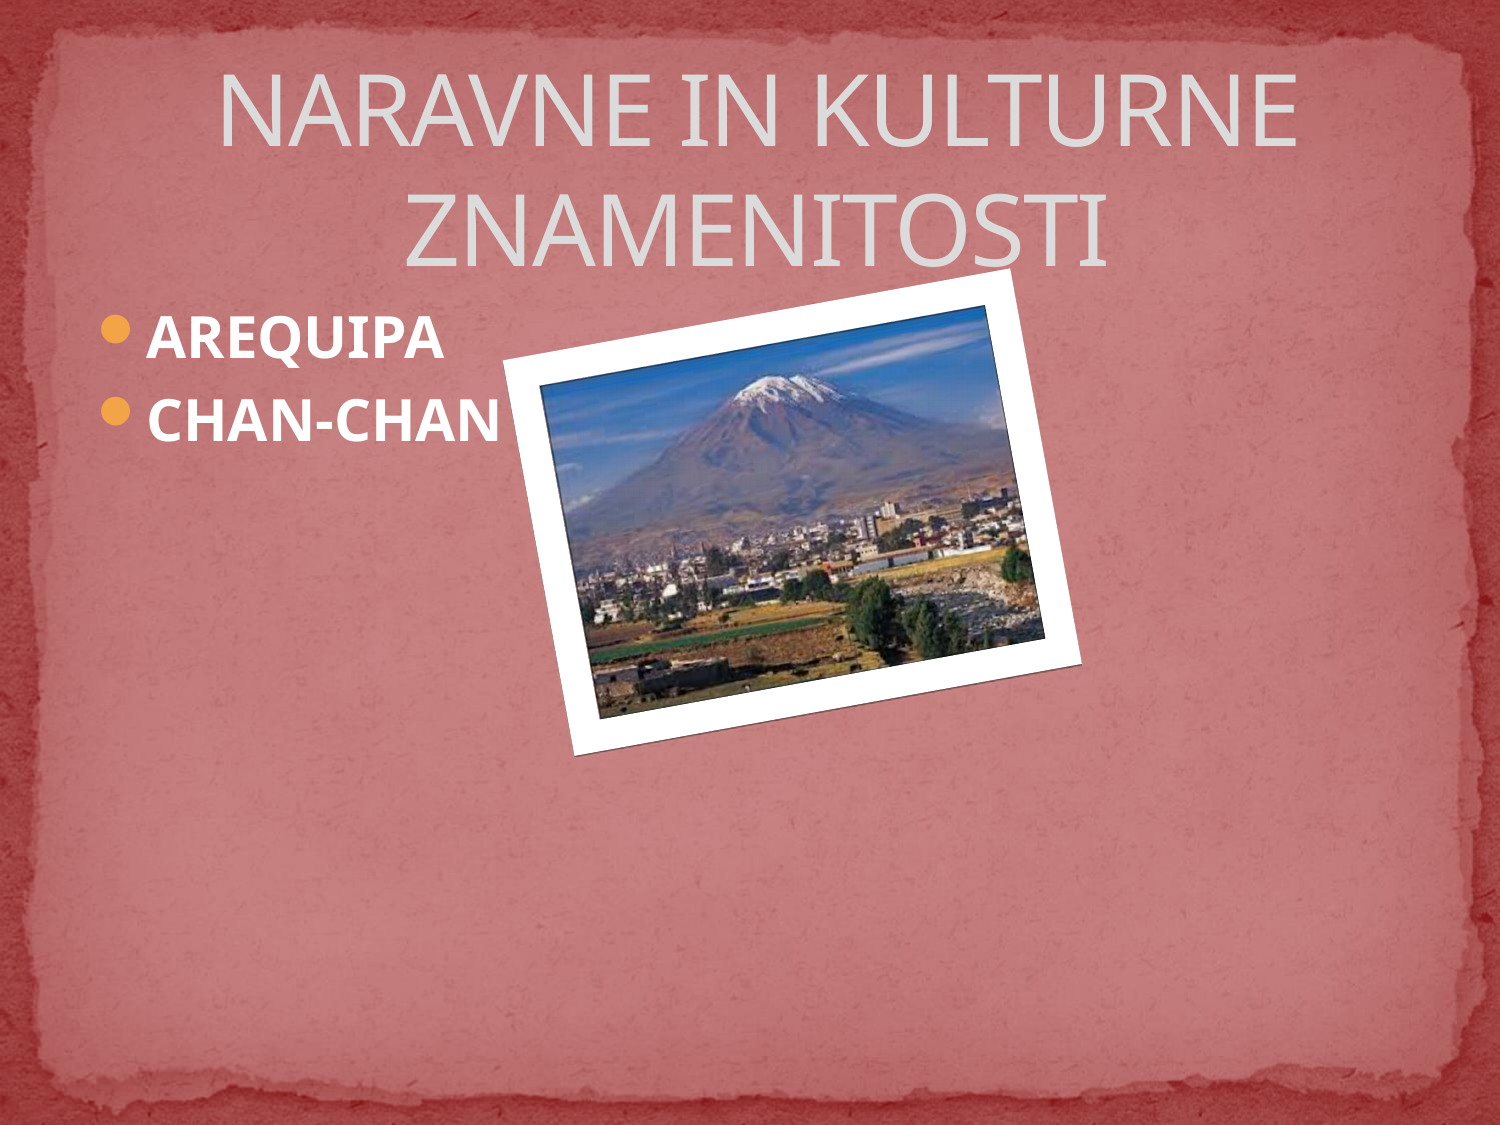

NARAVNE IN KULTURNE ZNAMENITOSTI
# AREQUIPA
CHAN-CHAN